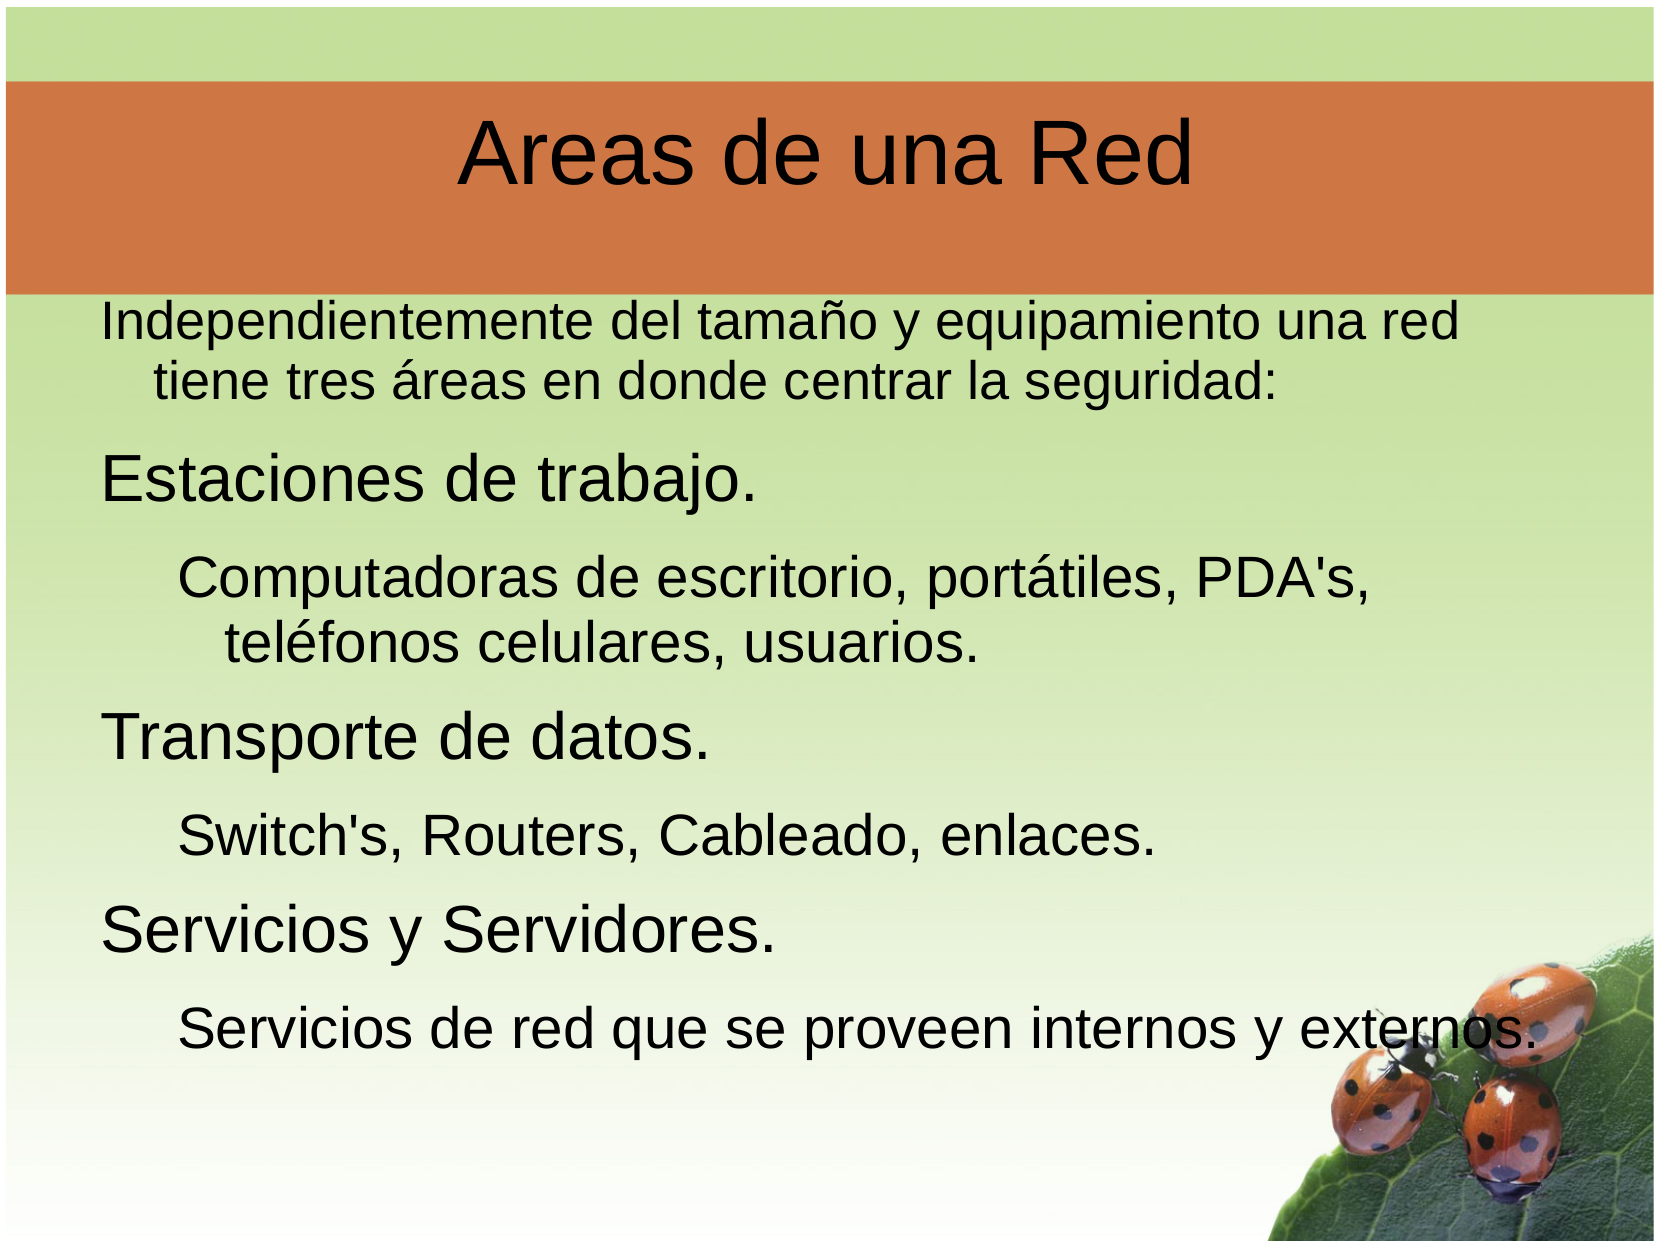

# Areas de una Red
Independientemente del tamaño y equipamiento una red tiene tres áreas en donde centrar la seguridad:
Estaciones de trabajo.
Computadoras de escritorio, portátiles, PDA's, teléfonos celulares, usuarios.
Transporte de datos.
Switch's, Routers, Cableado, enlaces.
Servicios y Servidores.
Servicios de red que se proveen internos y externos.